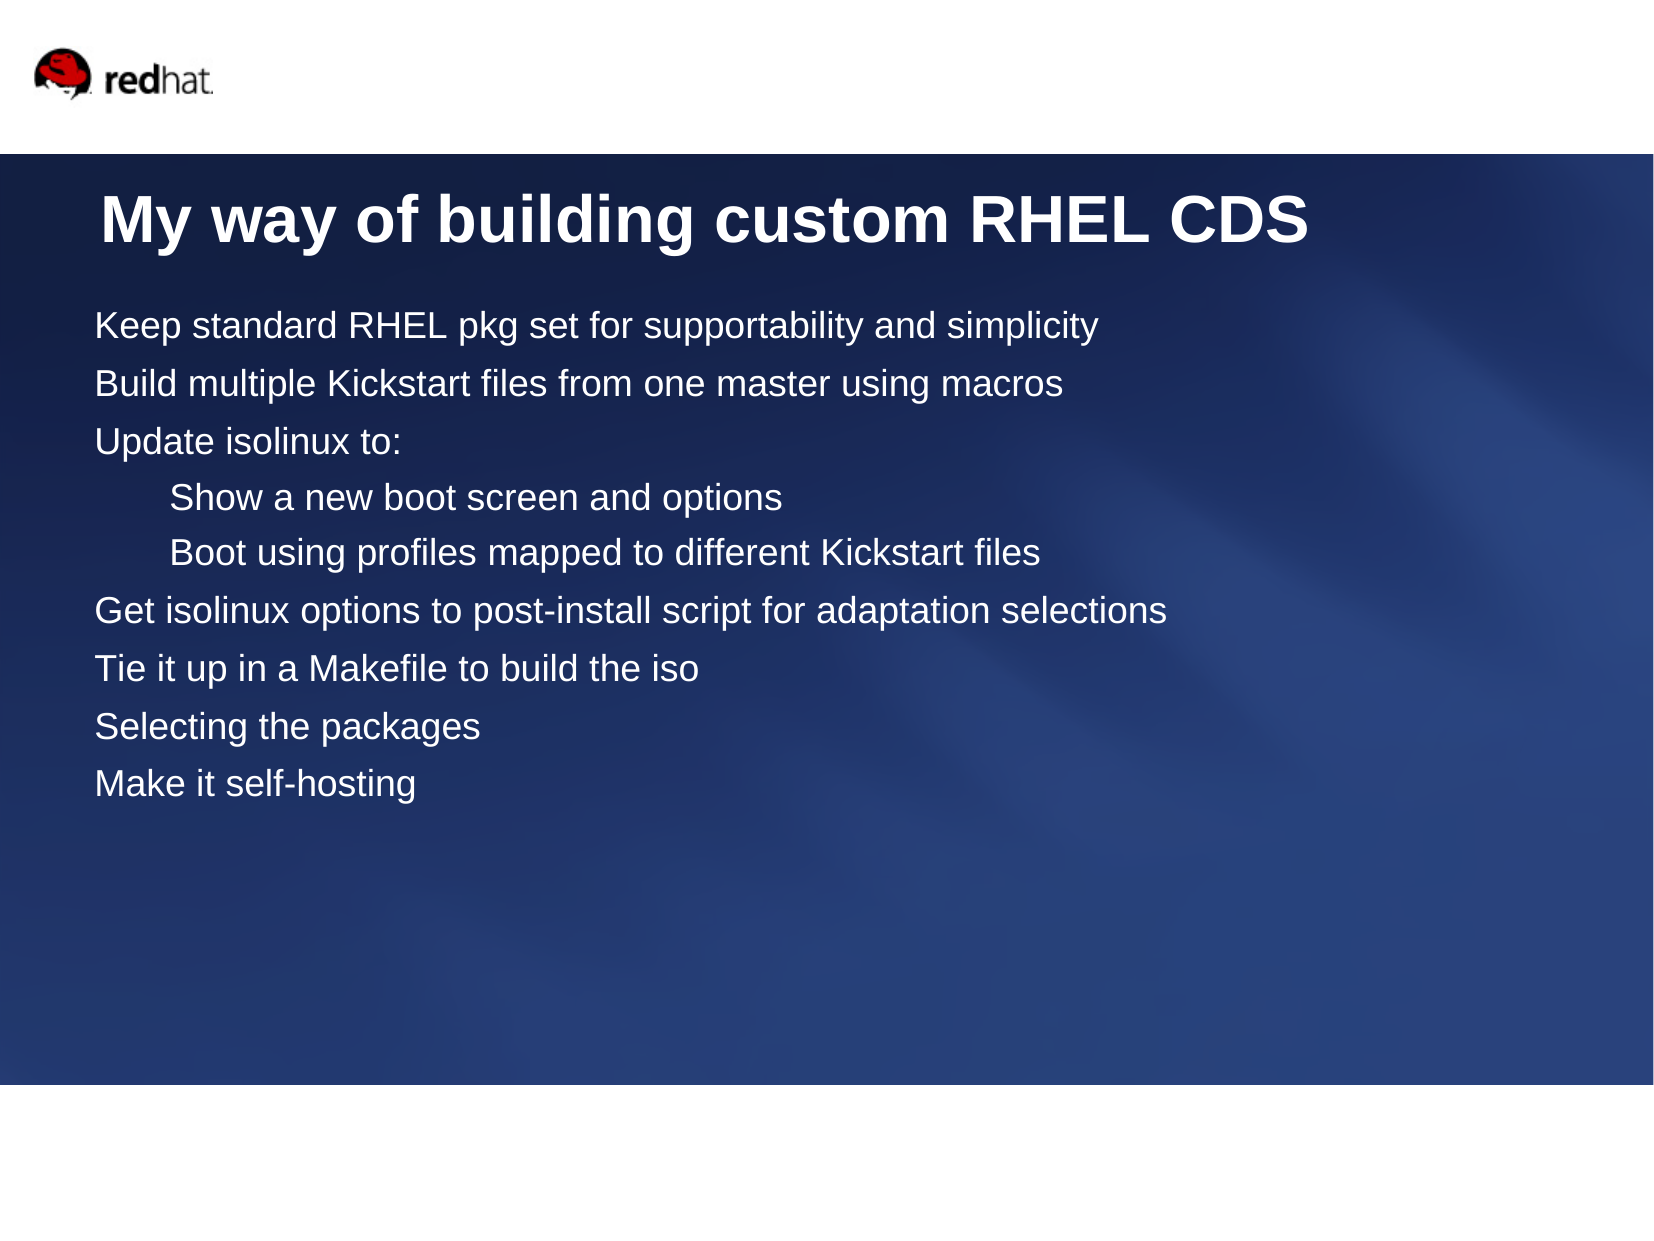

# My way of building custom RHEL CDS
Keep standard RHEL pkg set for supportability and simplicity
Build multiple Kickstart files from one master using macros
Update isolinux to:
Show a new boot screen and options
Boot using profiles mapped to different Kickstart files
Get isolinux options to post-install script for adaptation selections
Tie it up in a Makefile to build the iso
Selecting the packages
Make it self-hosting